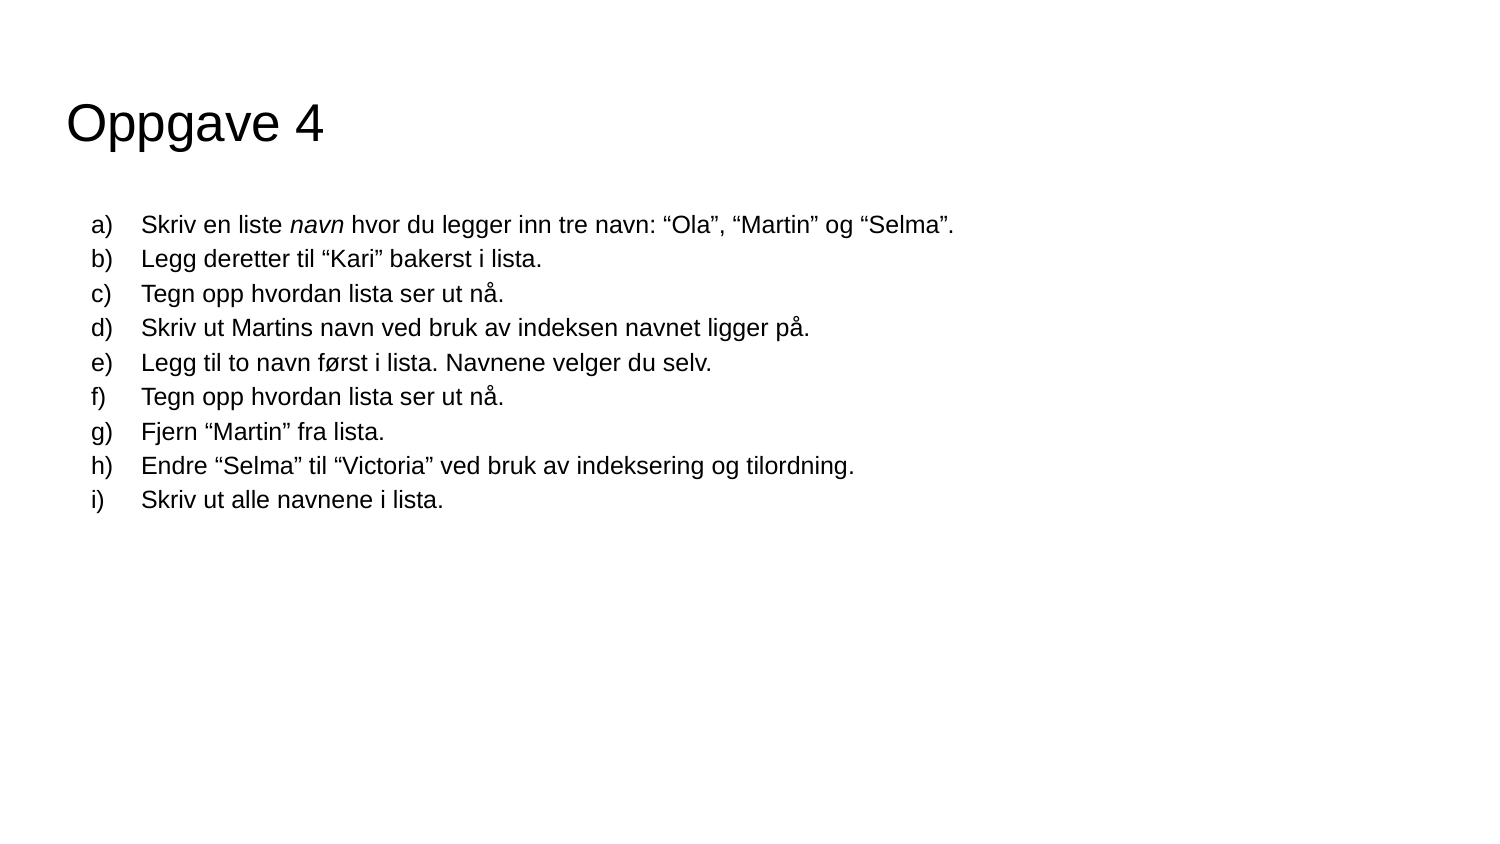

# Oppgave 4
Skriv en liste navn hvor du legger inn tre navn: “Ola”, “Martin” og “Selma”.
Legg deretter til “Kari” bakerst i lista.
Tegn opp hvordan lista ser ut nå.
Skriv ut Martins navn ved bruk av indeksen navnet ligger på.
Legg til to navn først i lista. Navnene velger du selv.
Tegn opp hvordan lista ser ut nå.
Fjern “Martin” fra lista.
Endre “Selma” til “Victoria” ved bruk av indeksering og tilordning.
Skriv ut alle navnene i lista.